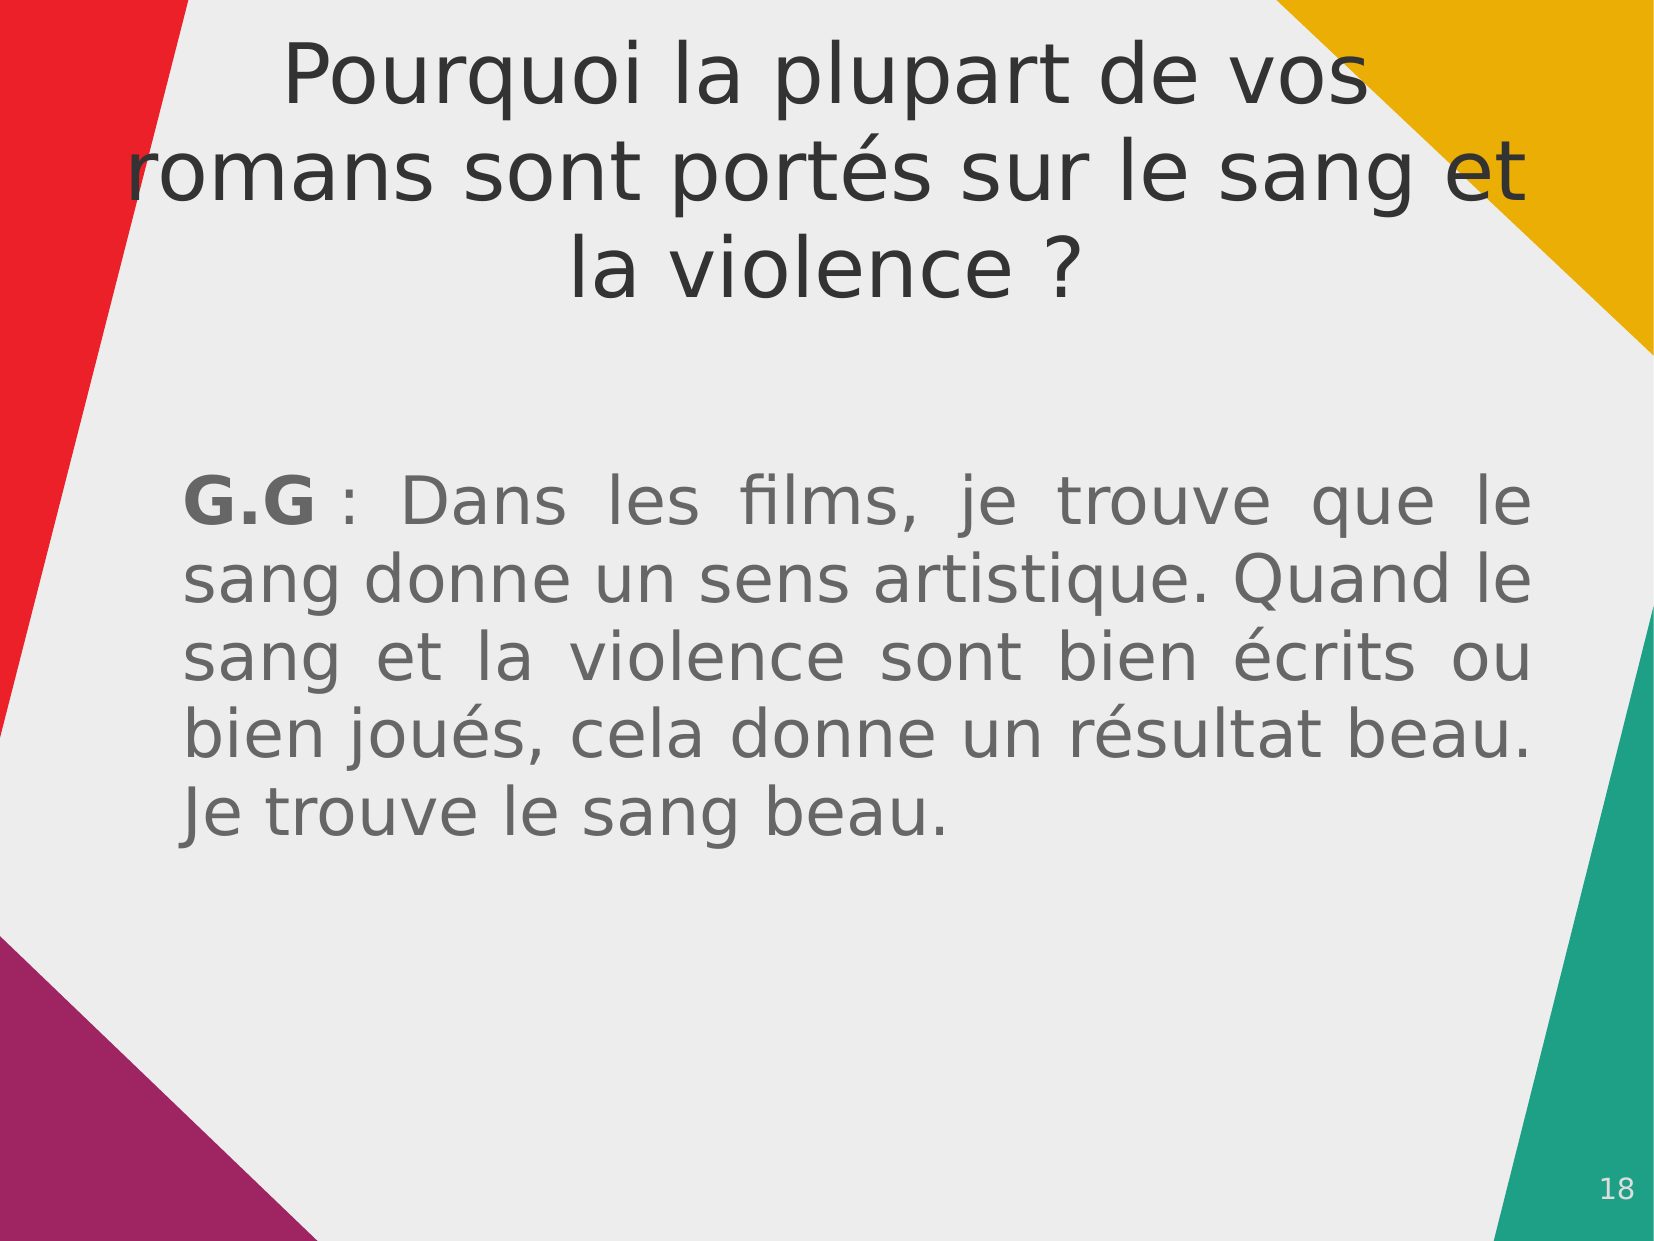

# Pourquoi la plupart de vos romans sont portés sur le sang et la violence ?
G.G : Dans les films, je trouve que le sang donne un sens artistique. Quand le sang et la violence sont bien écrits ou bien joués, cela donne un résultat beau. Je trouve le sang beau.
18